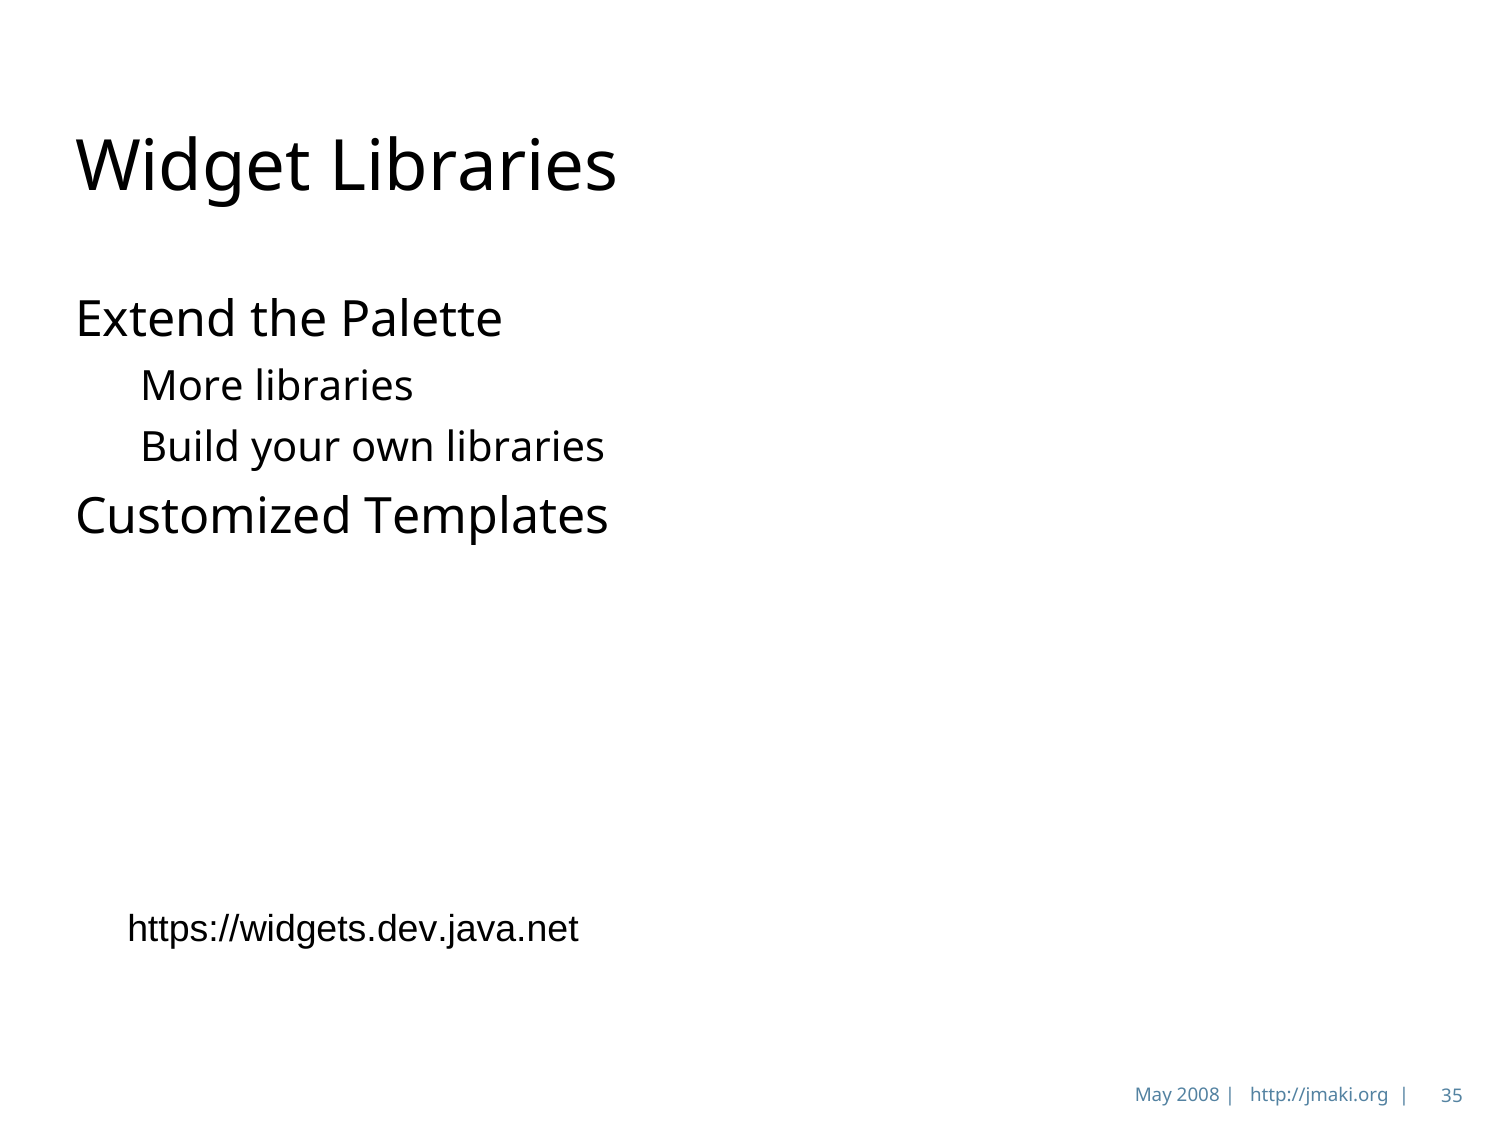

# Widget Libraries
Extend the Palette
More libraries
Build your own libraries
Customized Templates
https://widgets.dev.java.net